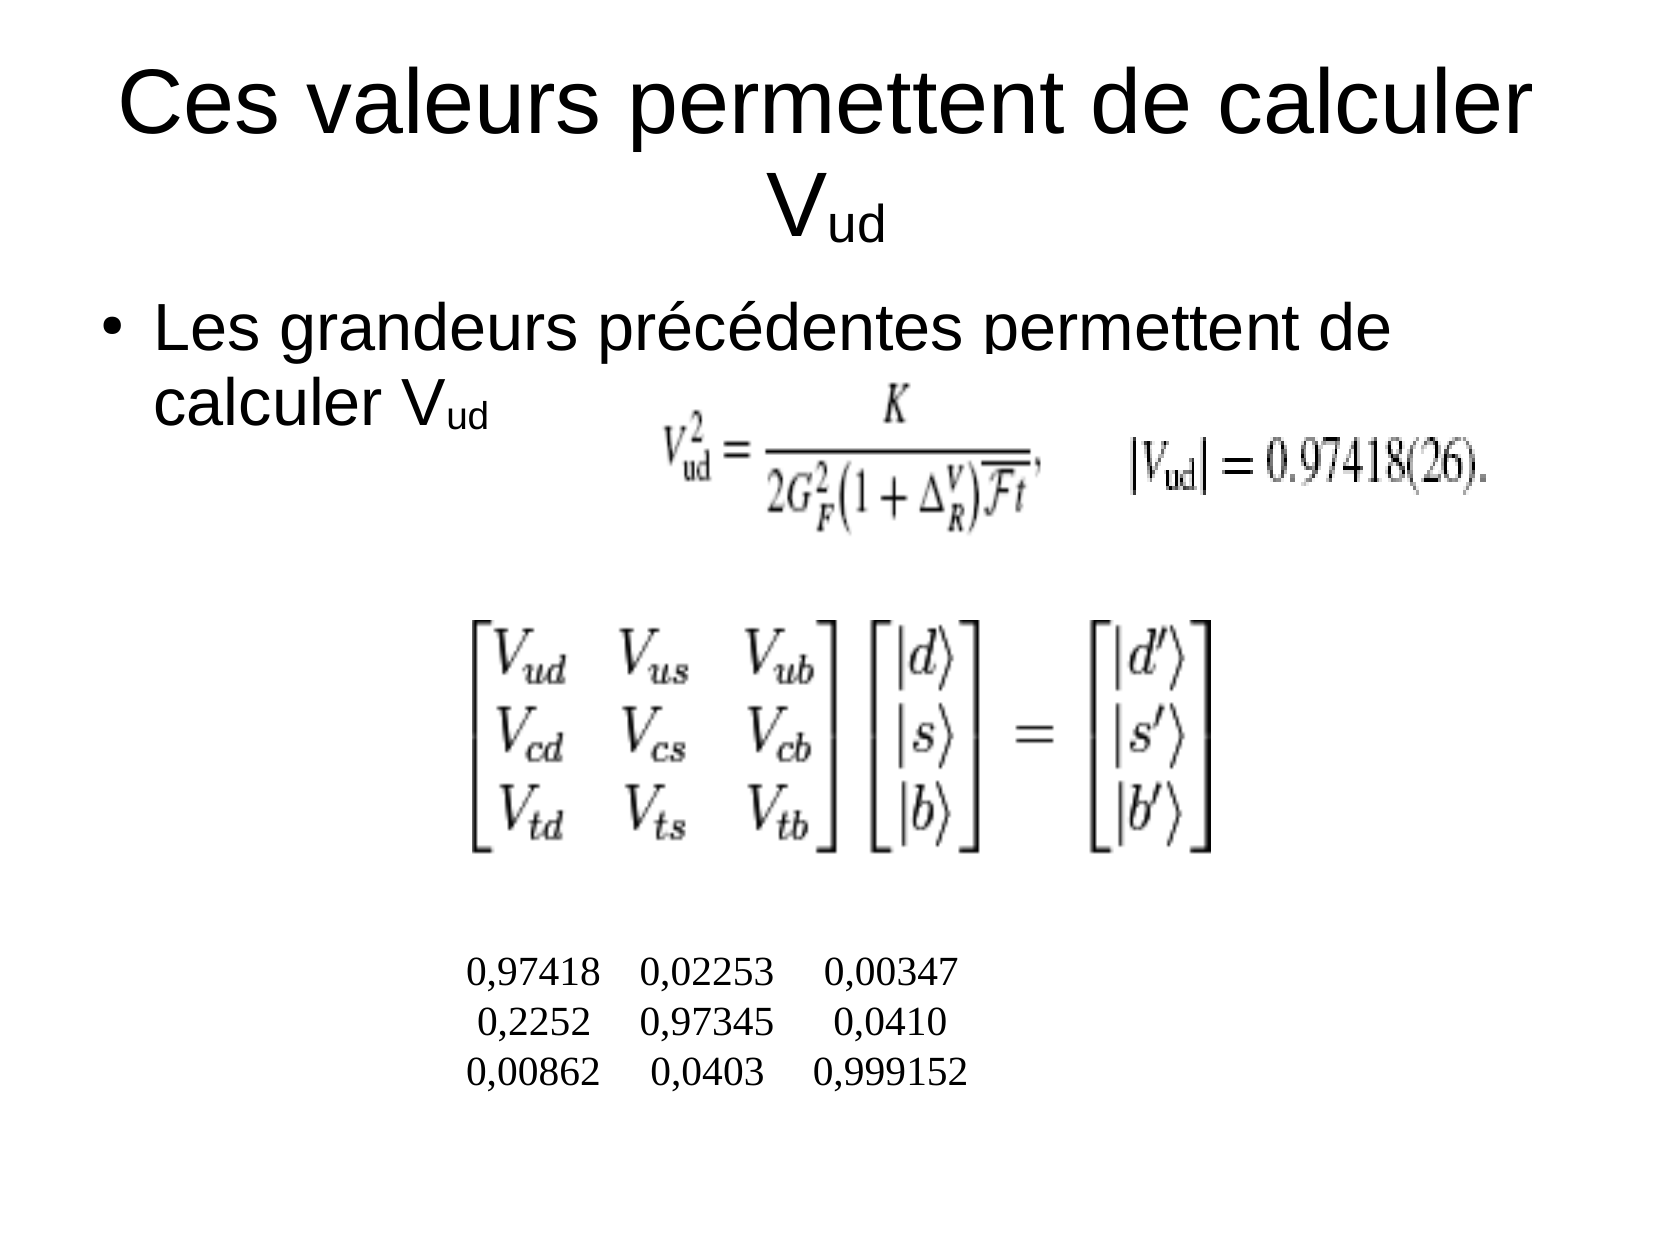

# Ces valeurs permettent de calculer Vud
Les grandeurs précédentes permettent de calculer Vud